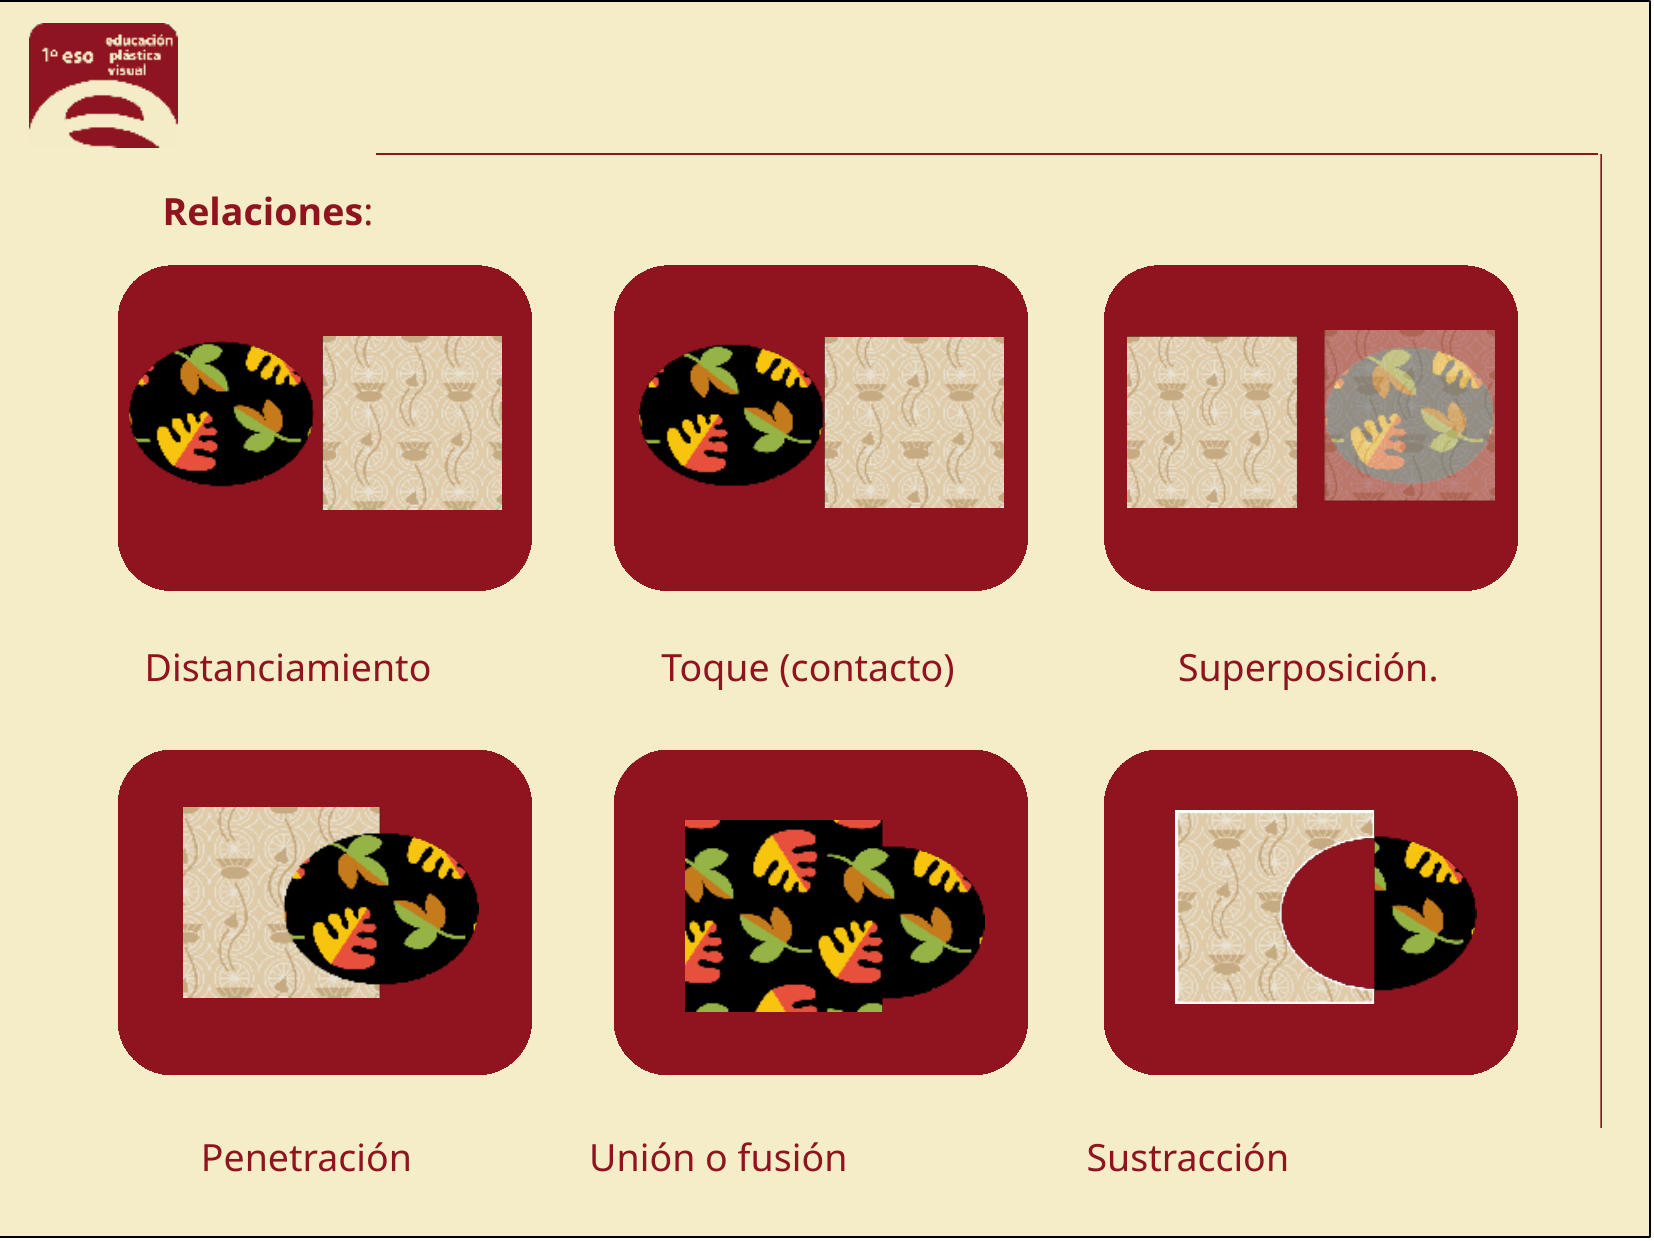

Relaciones:
#
Distanciamiento 			Toque (contacto) 			Superposición.
	Penetración 			 Unión o fusión 			Sustracción